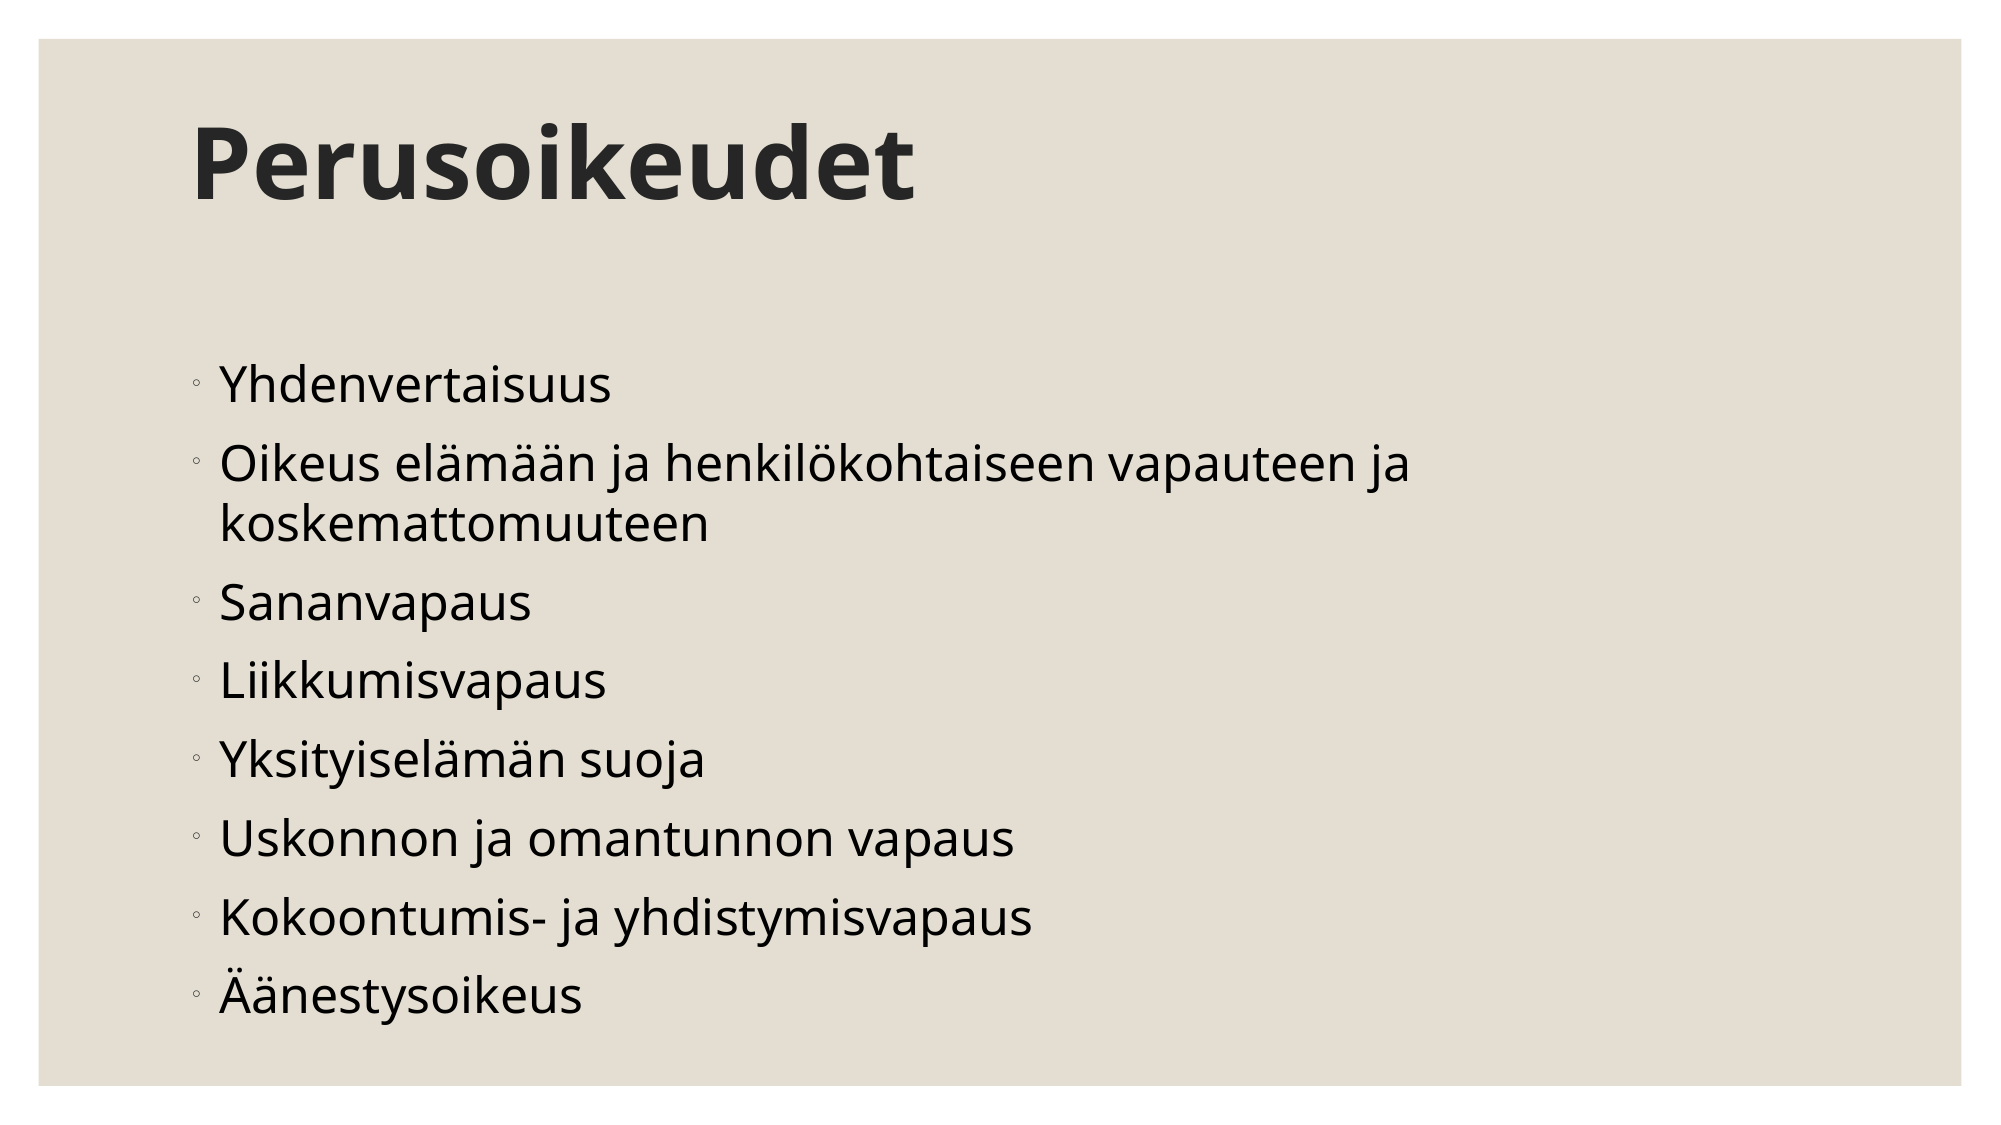

# Perusoikeudet
Yhdenvertaisuus
Oikeus elämään ja henkilökohtaiseen vapauteen ja koskemattomuuteen
Sananvapaus
Liikkumisvapaus
Yksityiselämän suoja
Uskonnon ja omantunnon vapaus
Kokoontumis- ja yhdistymisvapaus
Äänestysoikeus